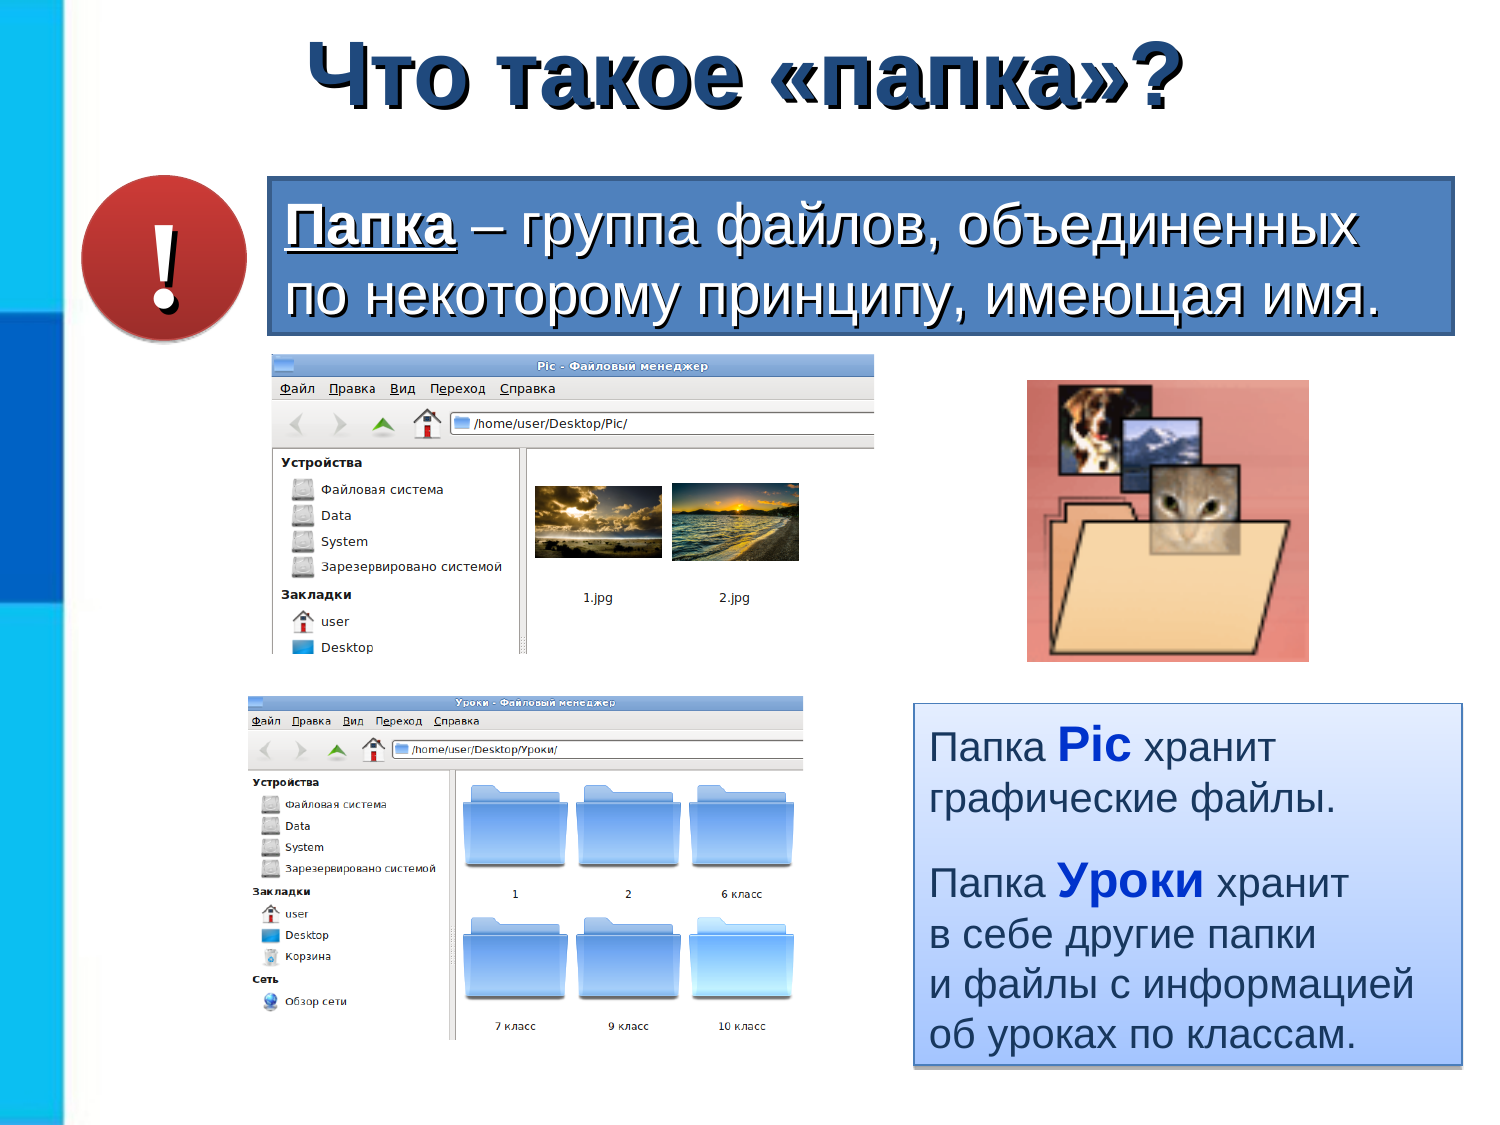

# Что такое «папка»?
!
Папка – группа файлов, объединенных
по некоторому принципу, имеющая имя.
Папка Pic хранит графические файлы.
Папка Уроки хранит
в себе другие папки
и файлы с информацией об уроках по классам.